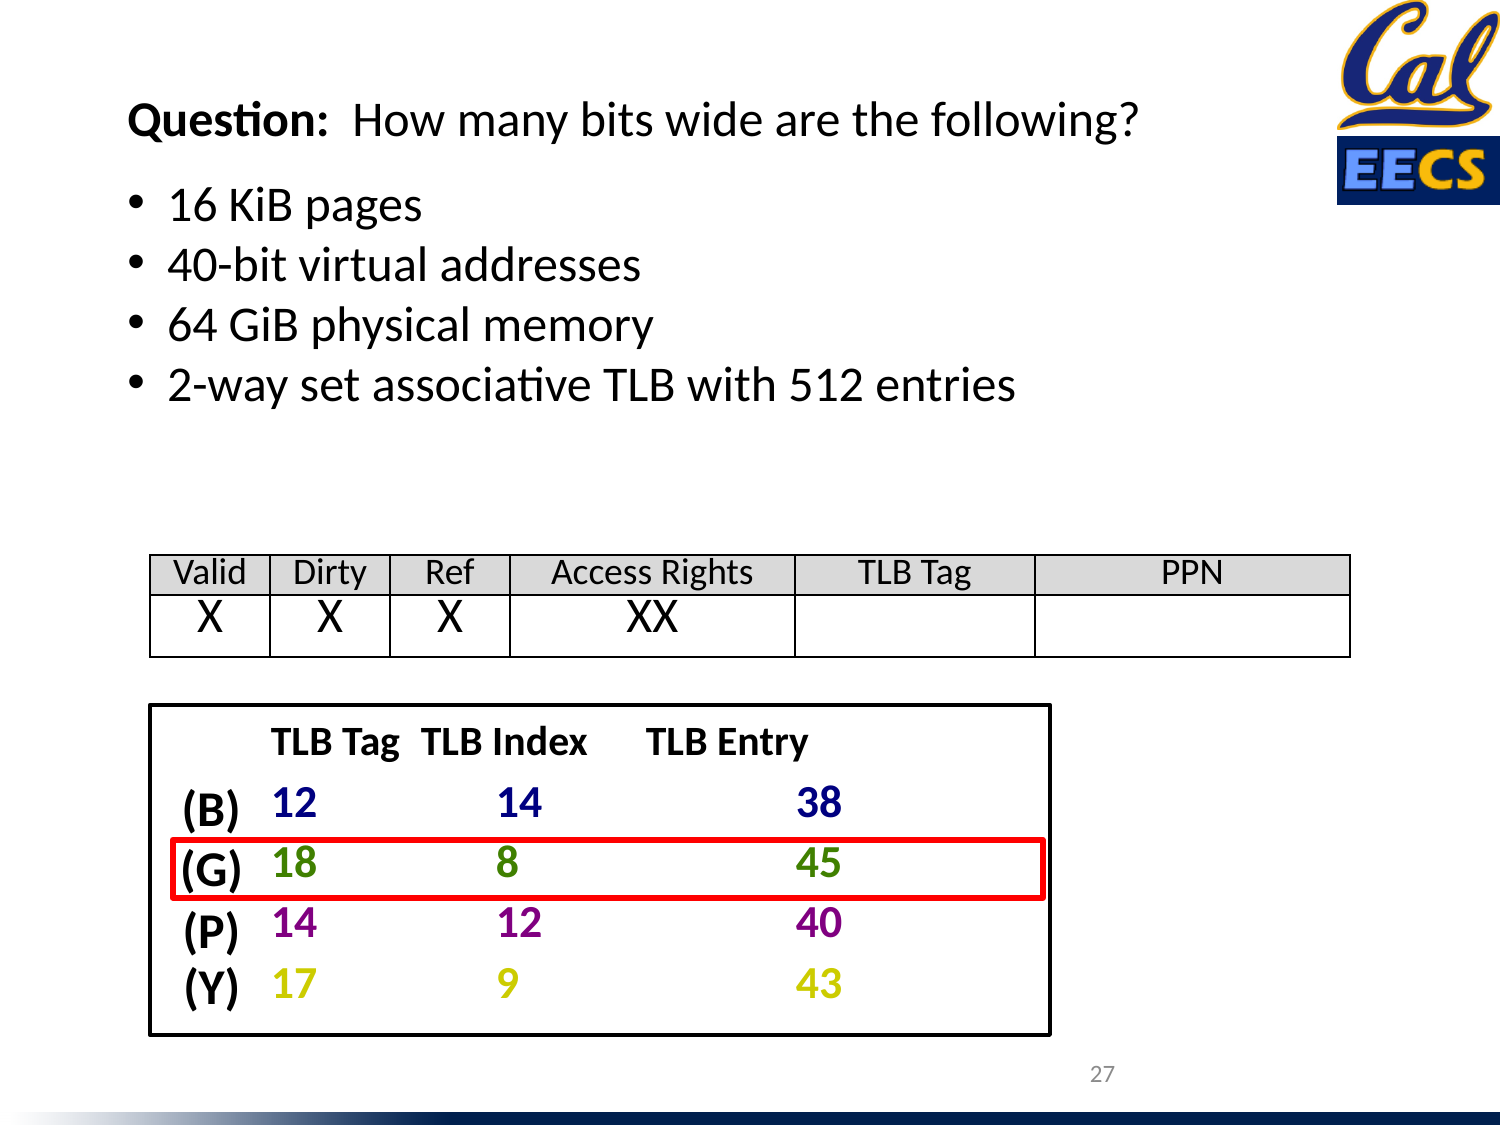

Question: How many bits wide are the following?
 16 KiB pages
 40-bit virtual addresses
 64 GiB physical memory
 2-way set associative TLB with 512 entries
| Valid | Dirty | Ref | Access Rights | TLB Tag | PPN |
| --- | --- | --- | --- | --- | --- |
| X | X | X | XX | | |
12			14				38
(B)
18			8				45
(G)
14			12				40
(P)
17			9				43
(Y)
TLB Tag	TLB Index	TLB Entry